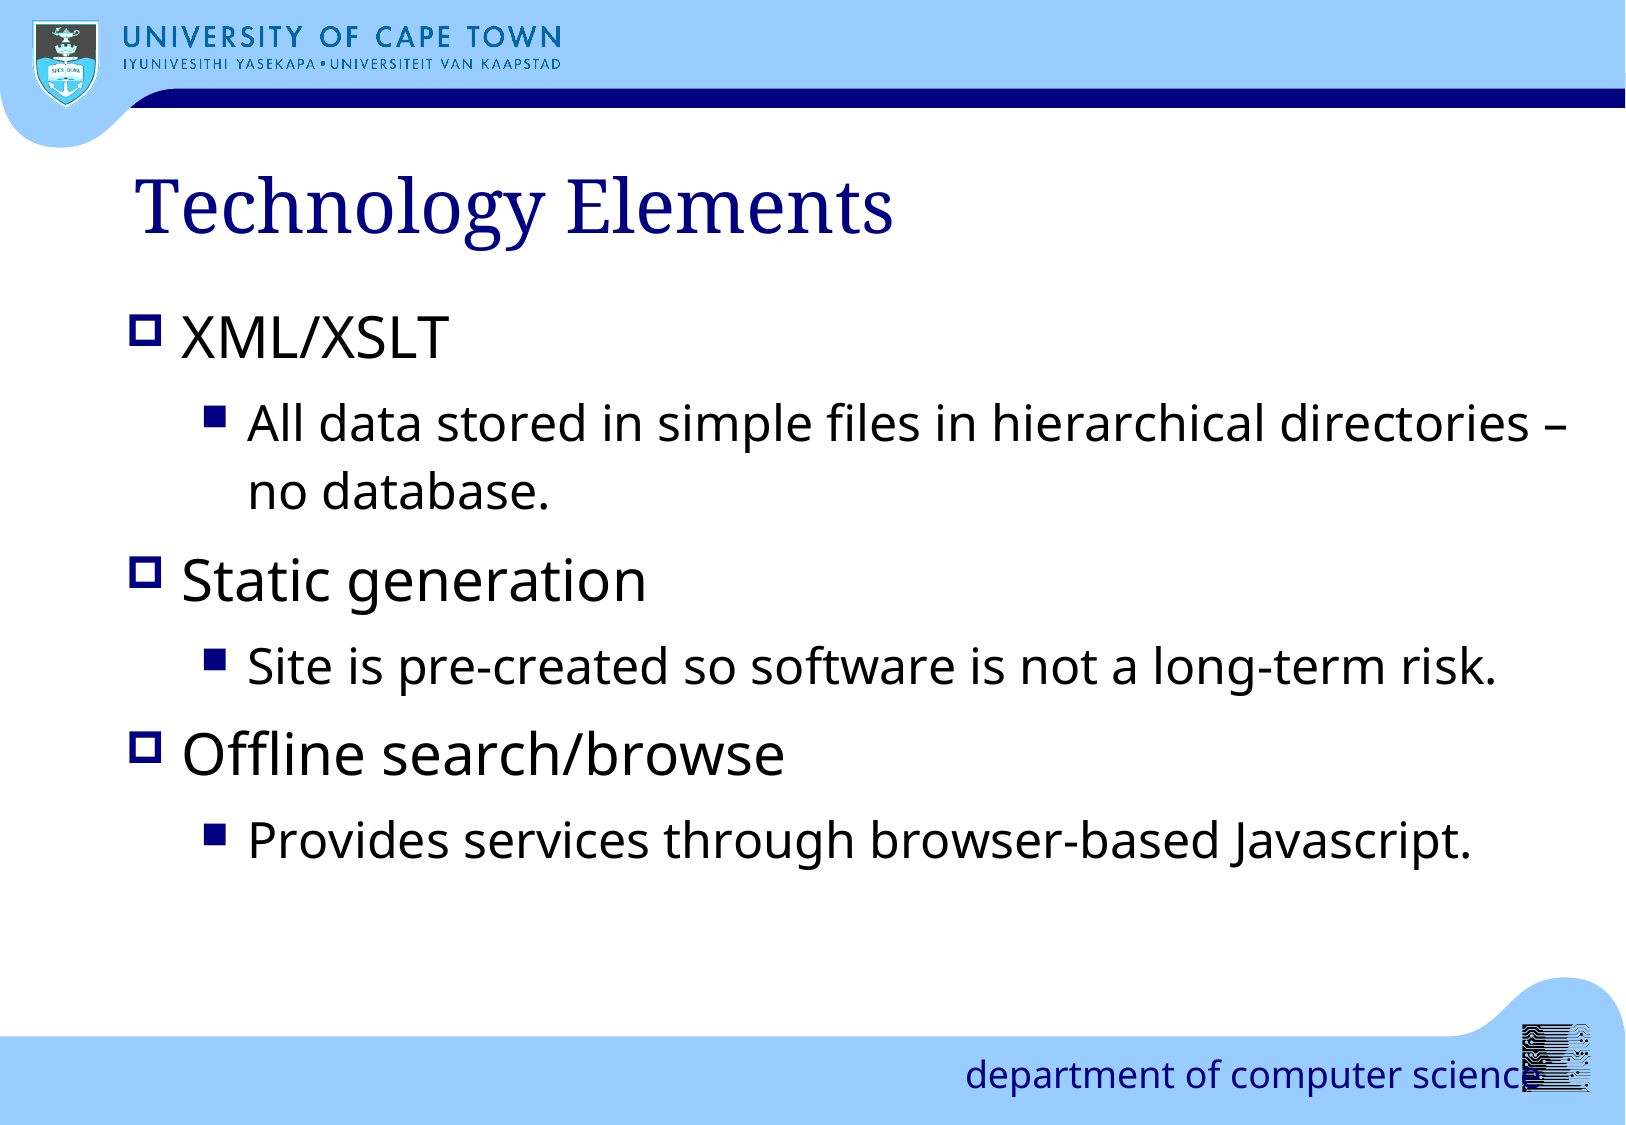

# Technology Elements
XML/XSLT
All data stored in simple files in hierarchical directories – no database.
Static generation
Site is pre-created so software is not a long-term risk.
Offline search/browse
Provides services through browser-based Javascript.